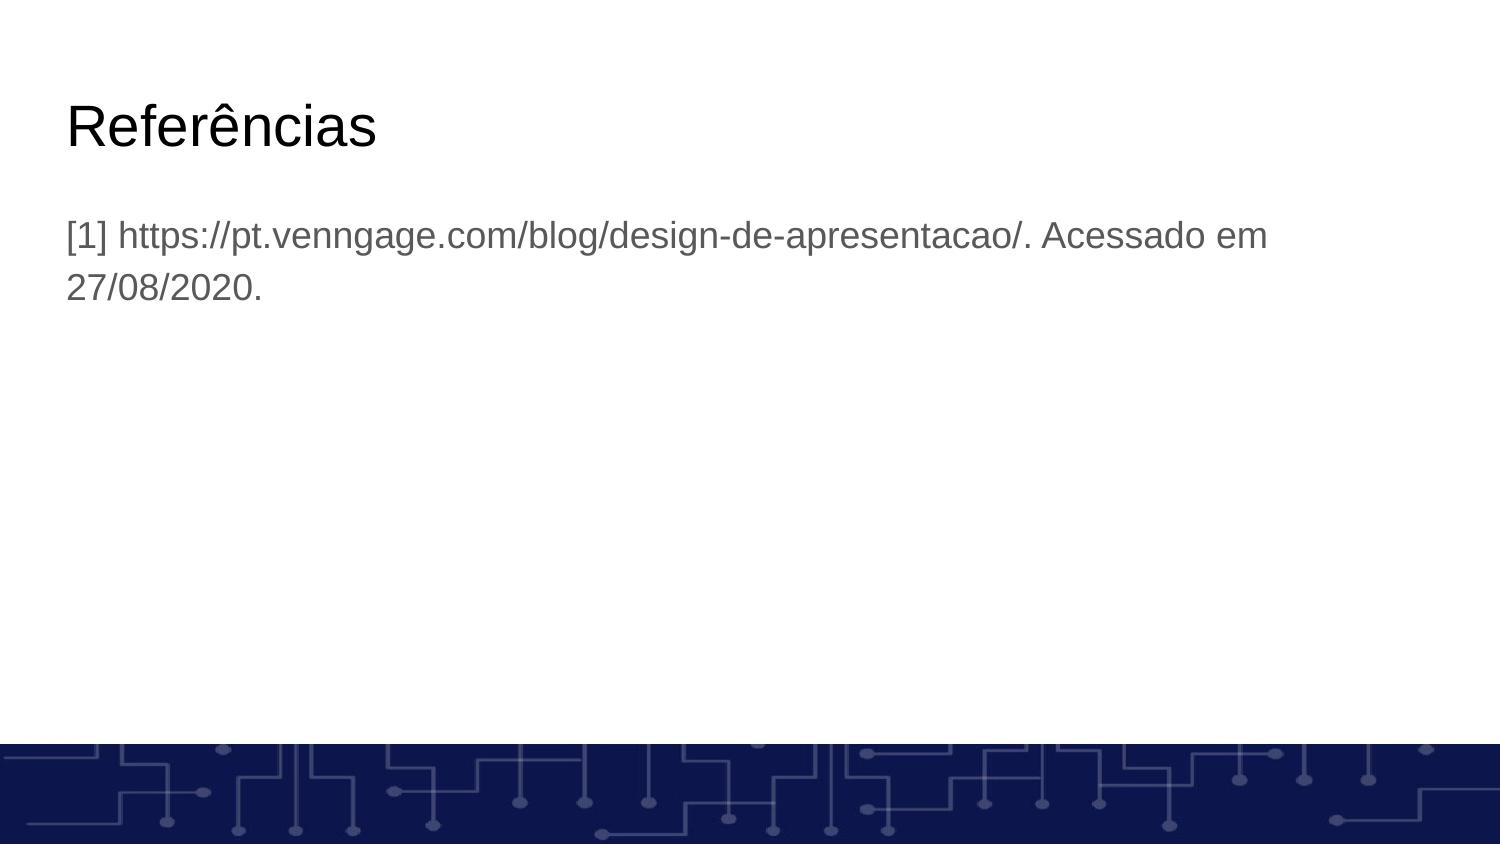

# Referências
[1] https://pt.venngage.com/blog/design-de-apresentacao/. Acessado em 27/08/2020.